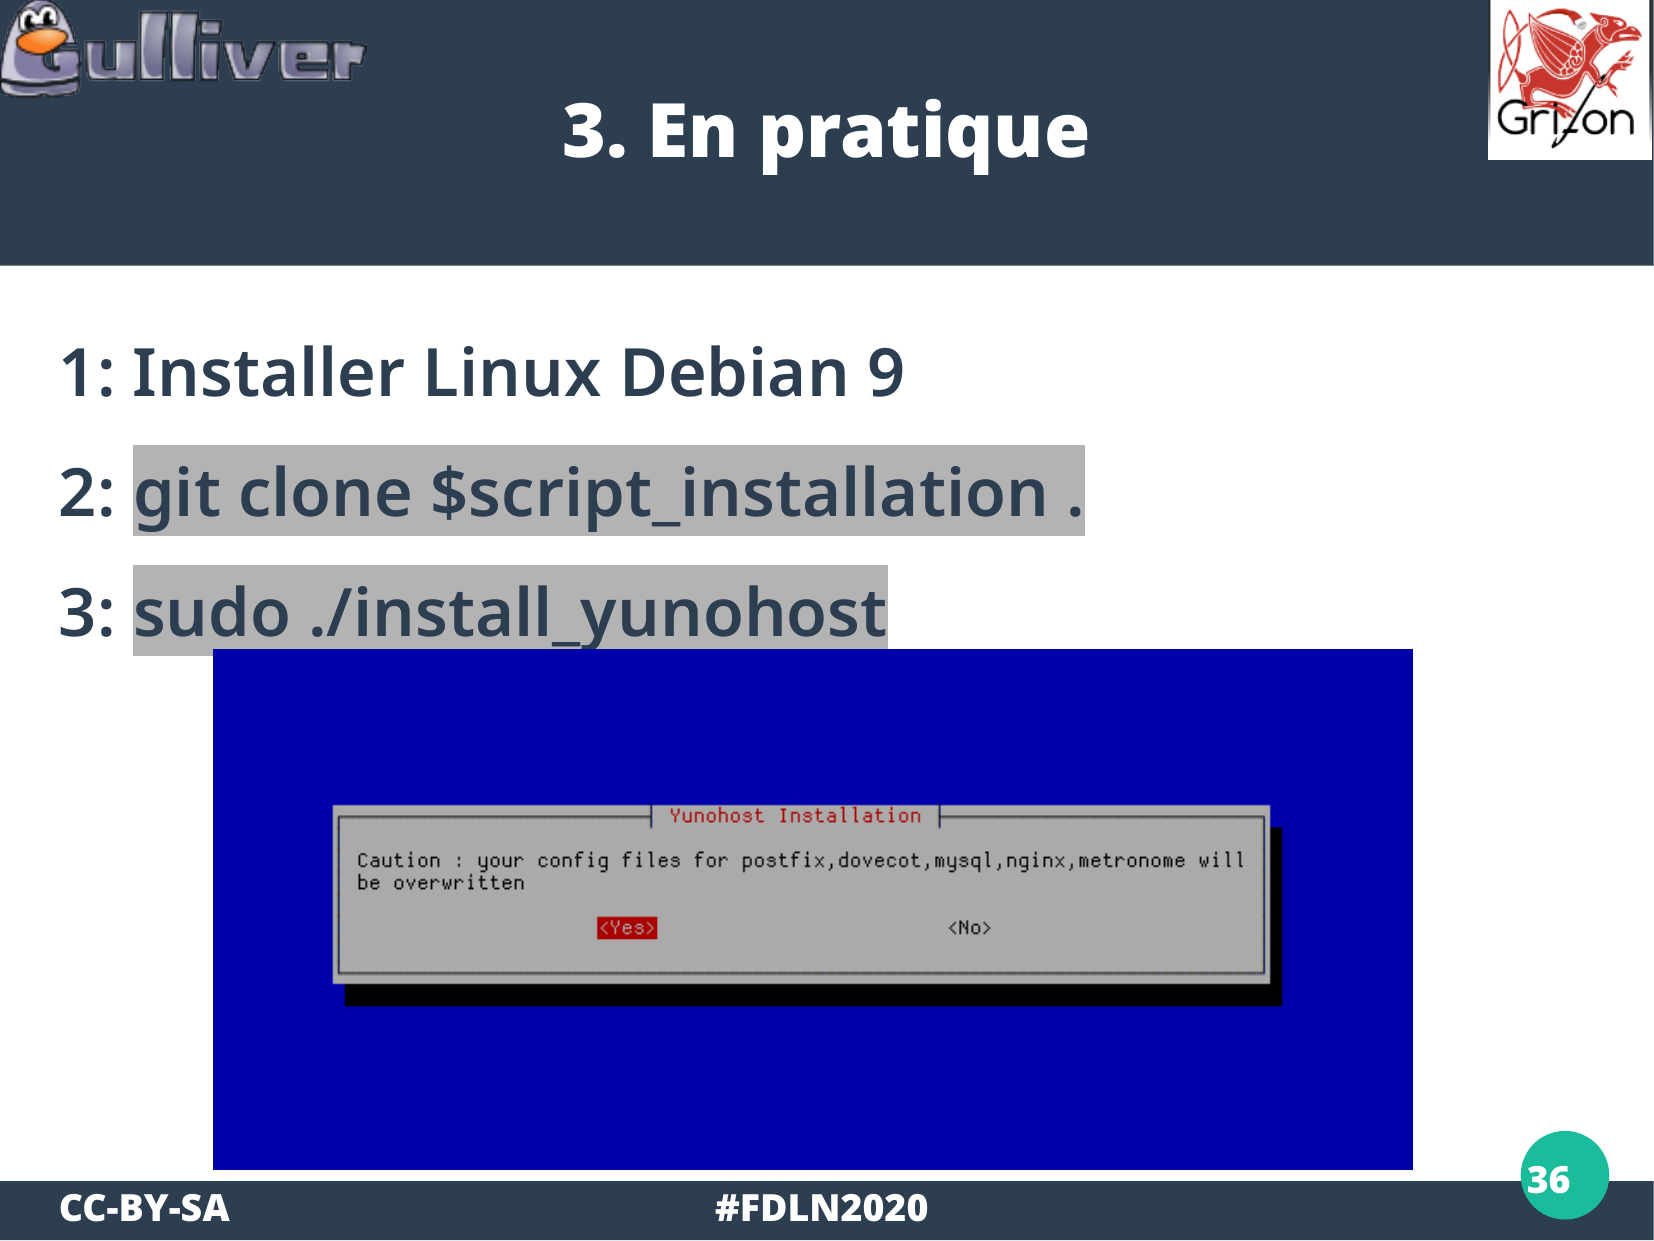

# 3. En pratique
1: Installer Linux Debian 9
2: git clone $script_installation .
3: sudo ./install_yunohost
36